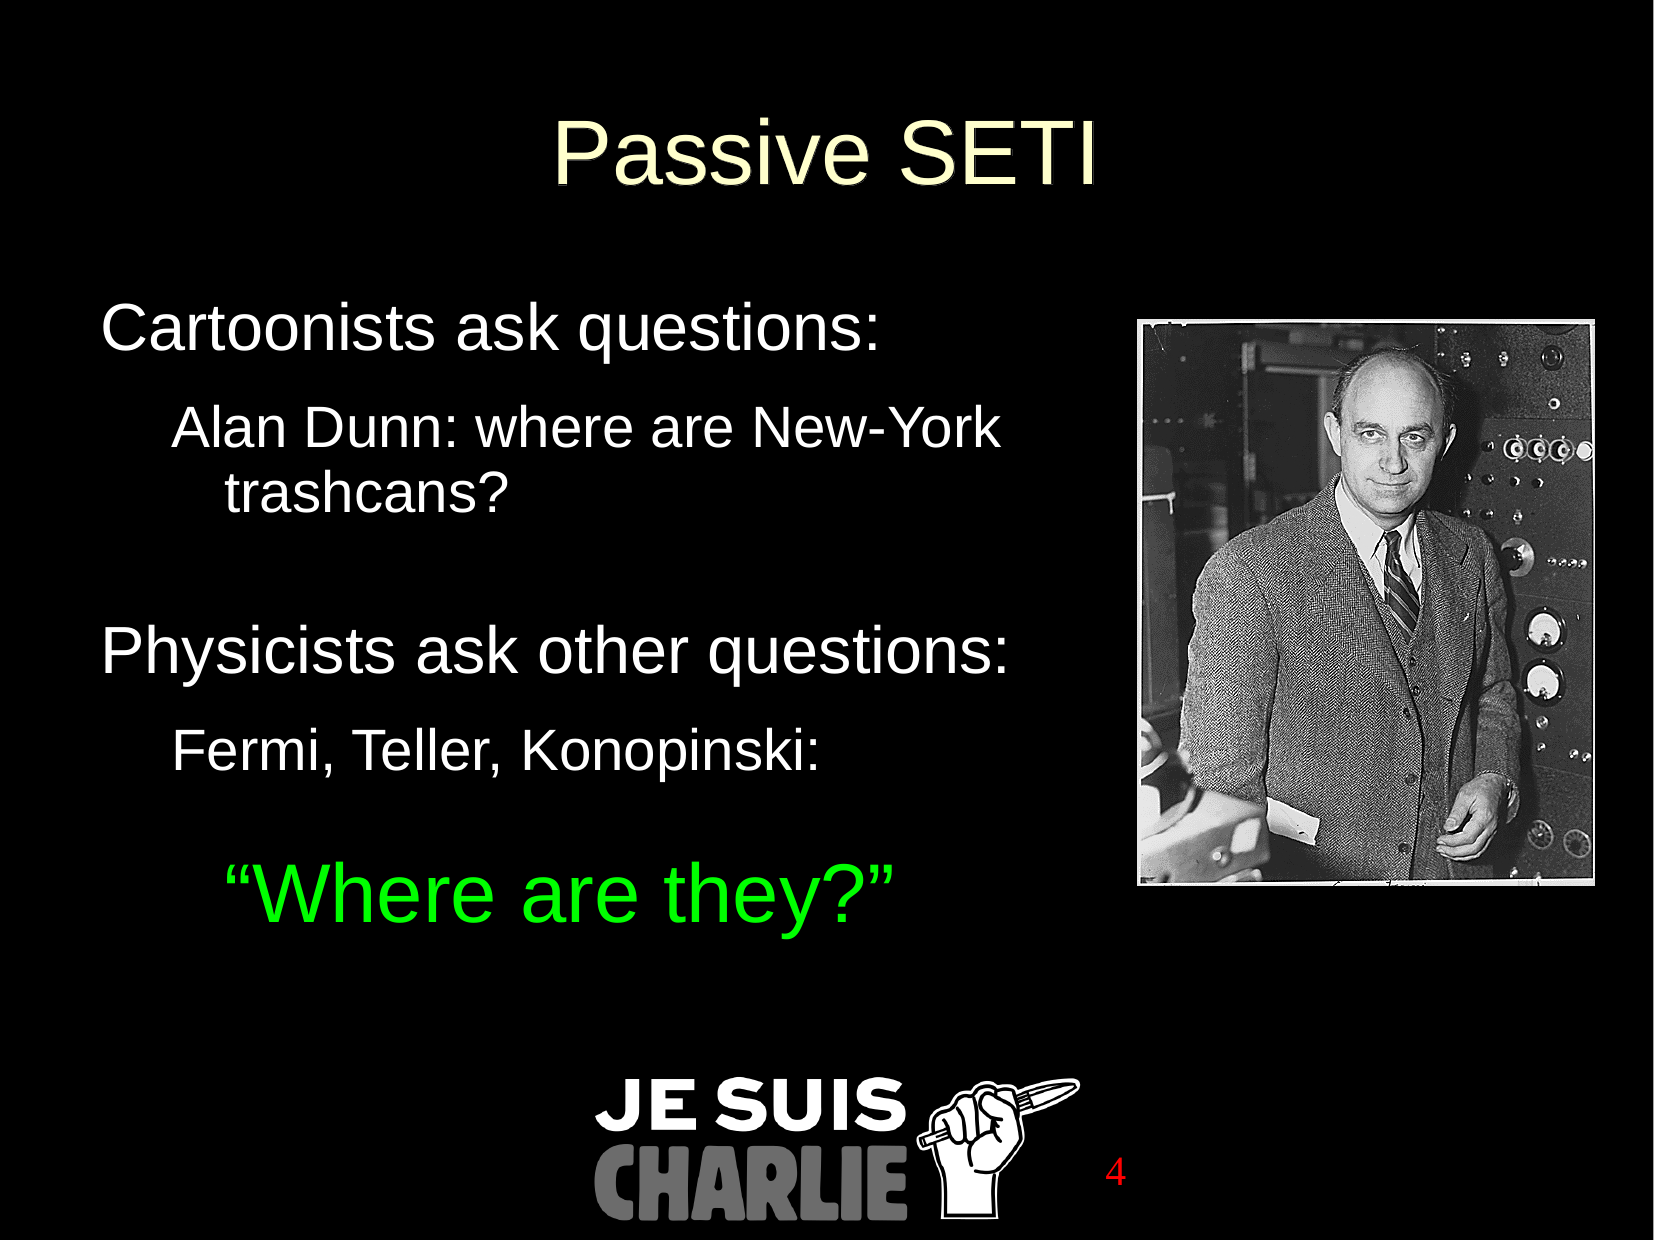

# Passive SETI
Cartoonists ask questions:
Alan Dunn: where are New-York
trashcans?
Physicists ask other questions:
Fermi, Teller, Konopinski:
“Where are they?”